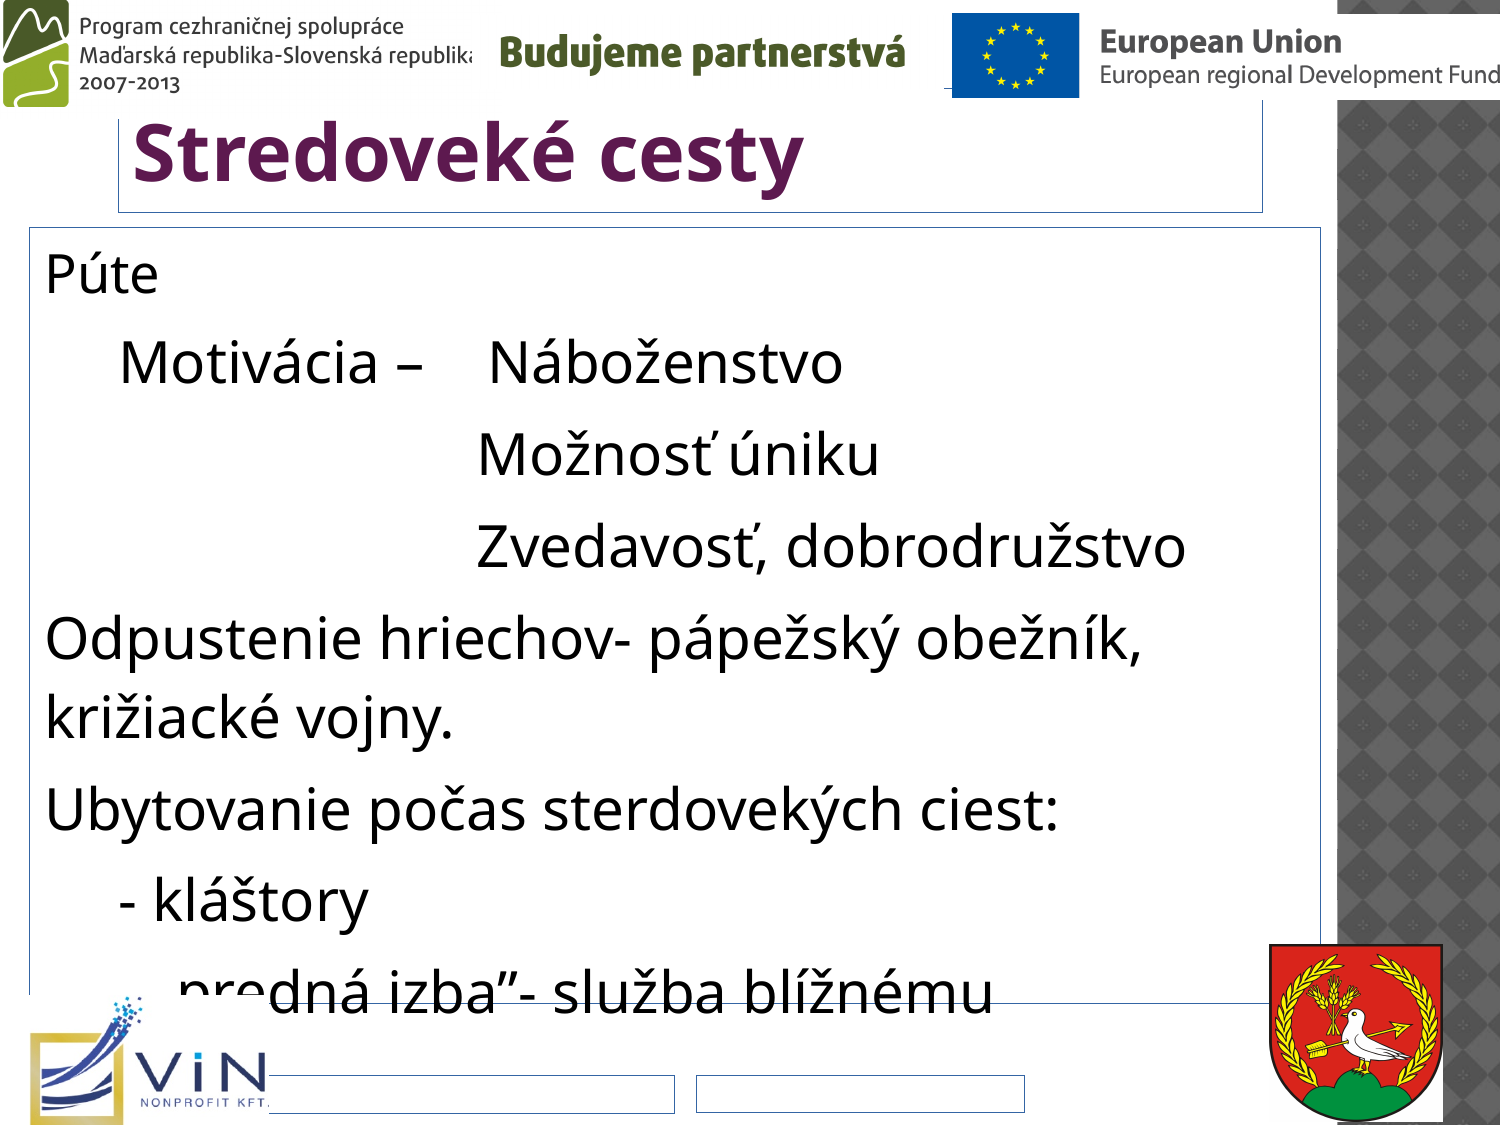

# Stredoveké cesty
Púte
	Motivácia – 	Náboženstvo
				 Možnosť úniku
				 Zvedavosť, dobrodružstvo
Odpustenie hriechov- pápežský obežník, križiacké vojny.
Ubytovanie počas sterdovekých ciest:
	- kláštory
	- „predná izba”- služba blížnému